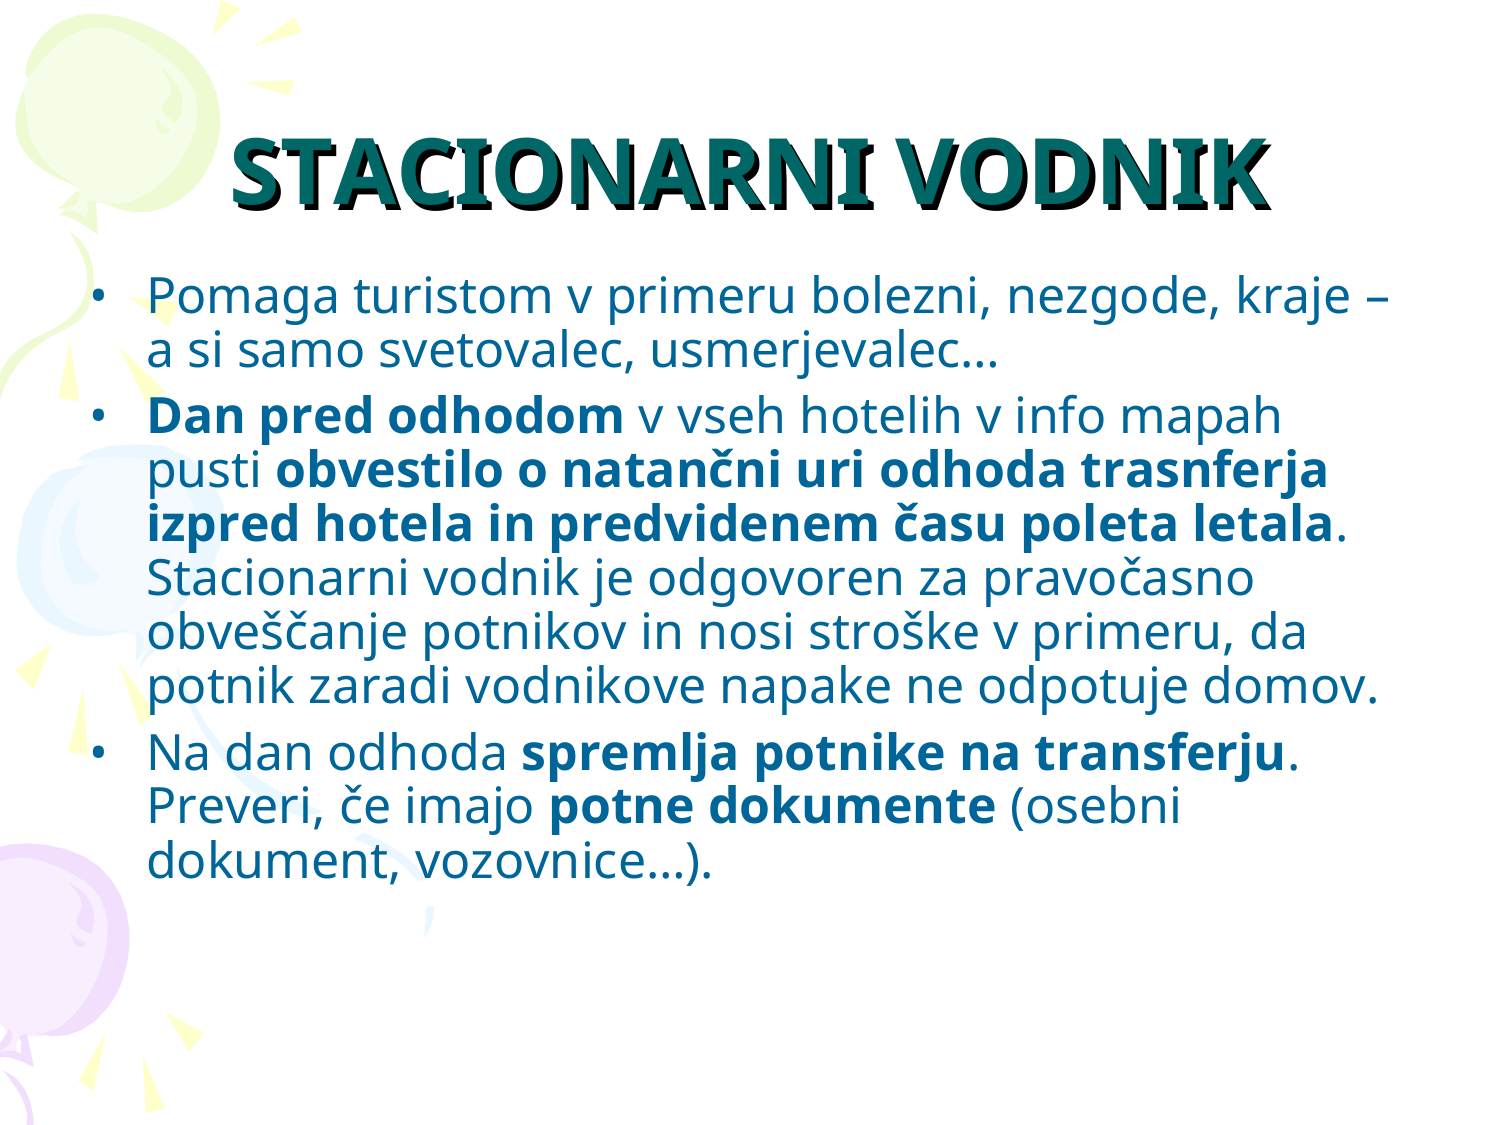

# STACIONARNI VODNIK
Pomaga turistom v primeru bolezni, nezgode, kraje – a si samo svetovalec, usmerjevalec…
Dan pred odhodom v vseh hotelih v info mapah pusti obvestilo o natančni uri odhoda trasnferja izpred hotela in predvidenem času poleta letala. Stacionarni vodnik je odgovoren za pravočasno obveščanje potnikov in nosi stroške v primeru, da potnik zaradi vodnikove napake ne odpotuje domov.
Na dan odhoda spremlja potnike na transferju. Preveri, če imajo potne dokumente (osebni dokument, vozovnice…).